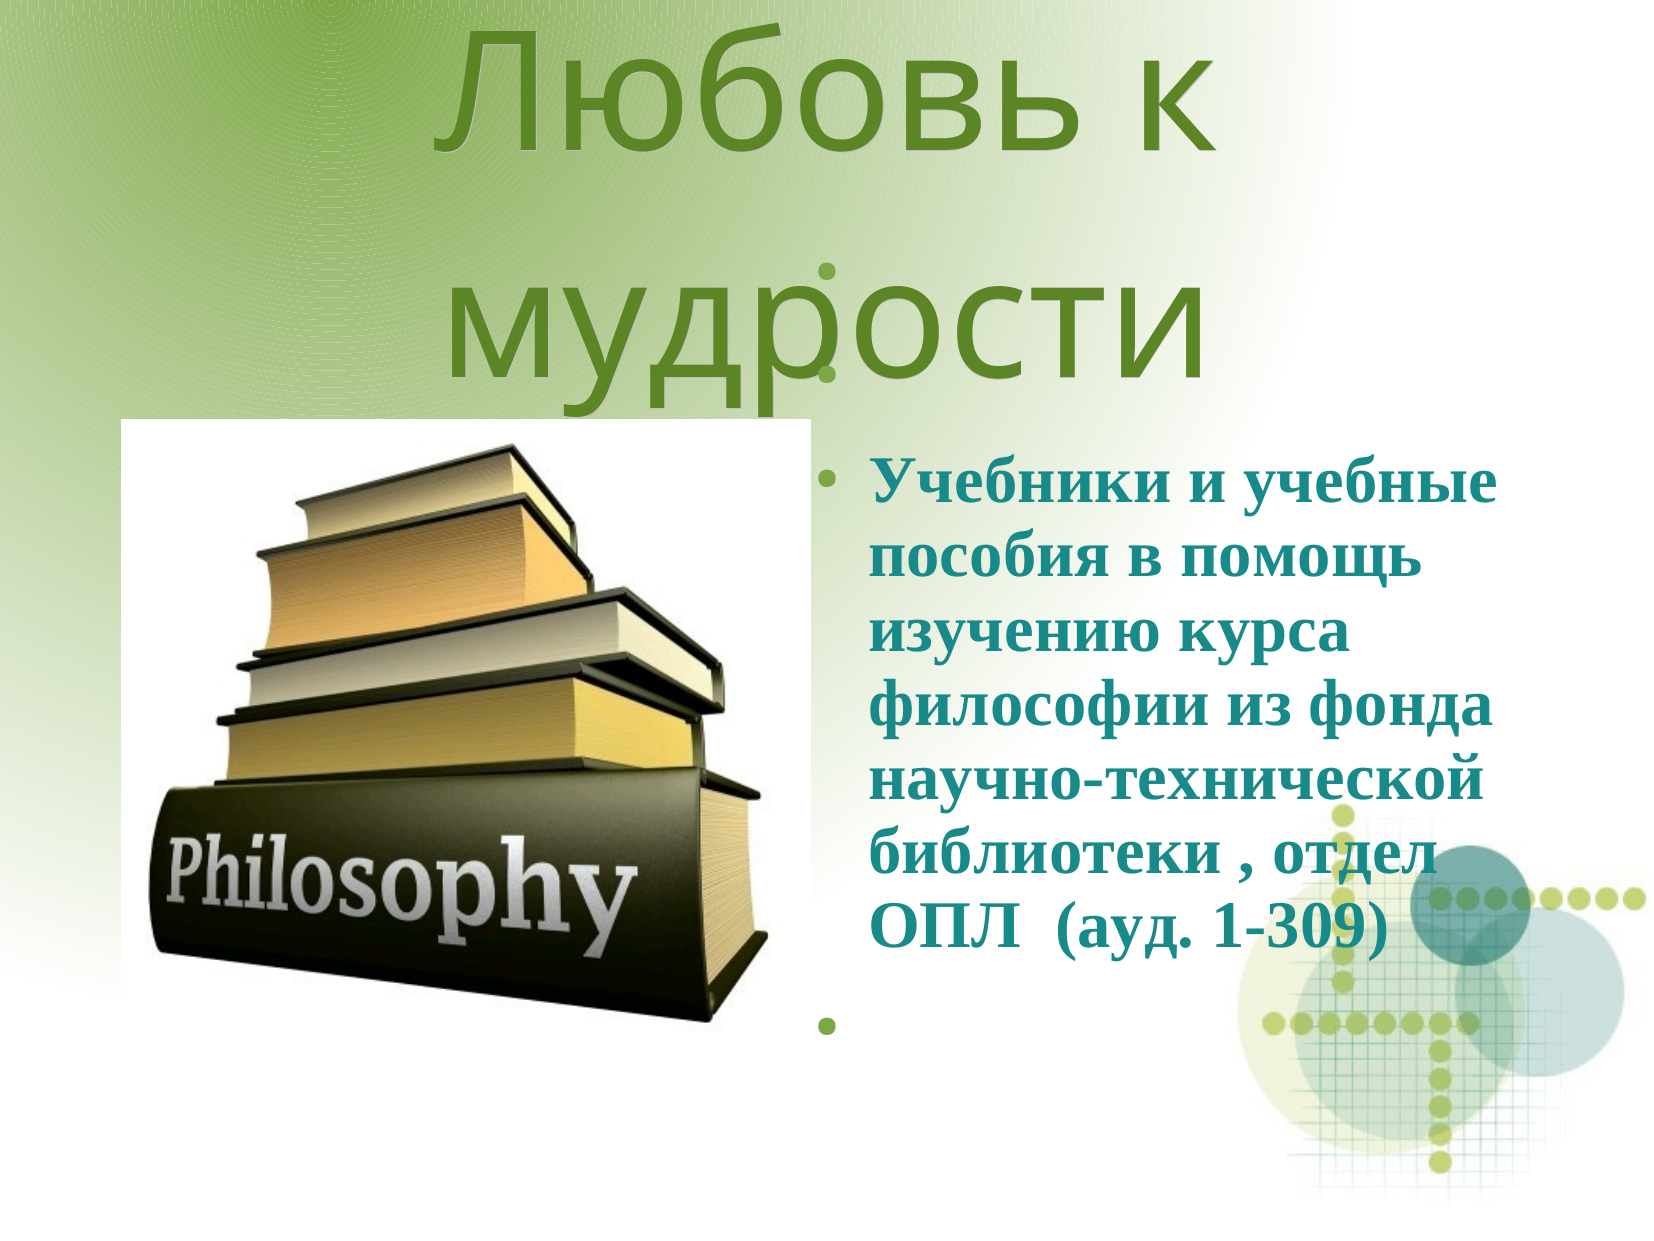

# Любовь к мудрости
Учебники и учебные пособия в помощь изучению курса философии из фонда научно-технической библиотеки , отдел ОПЛ (ауд. 1-309)